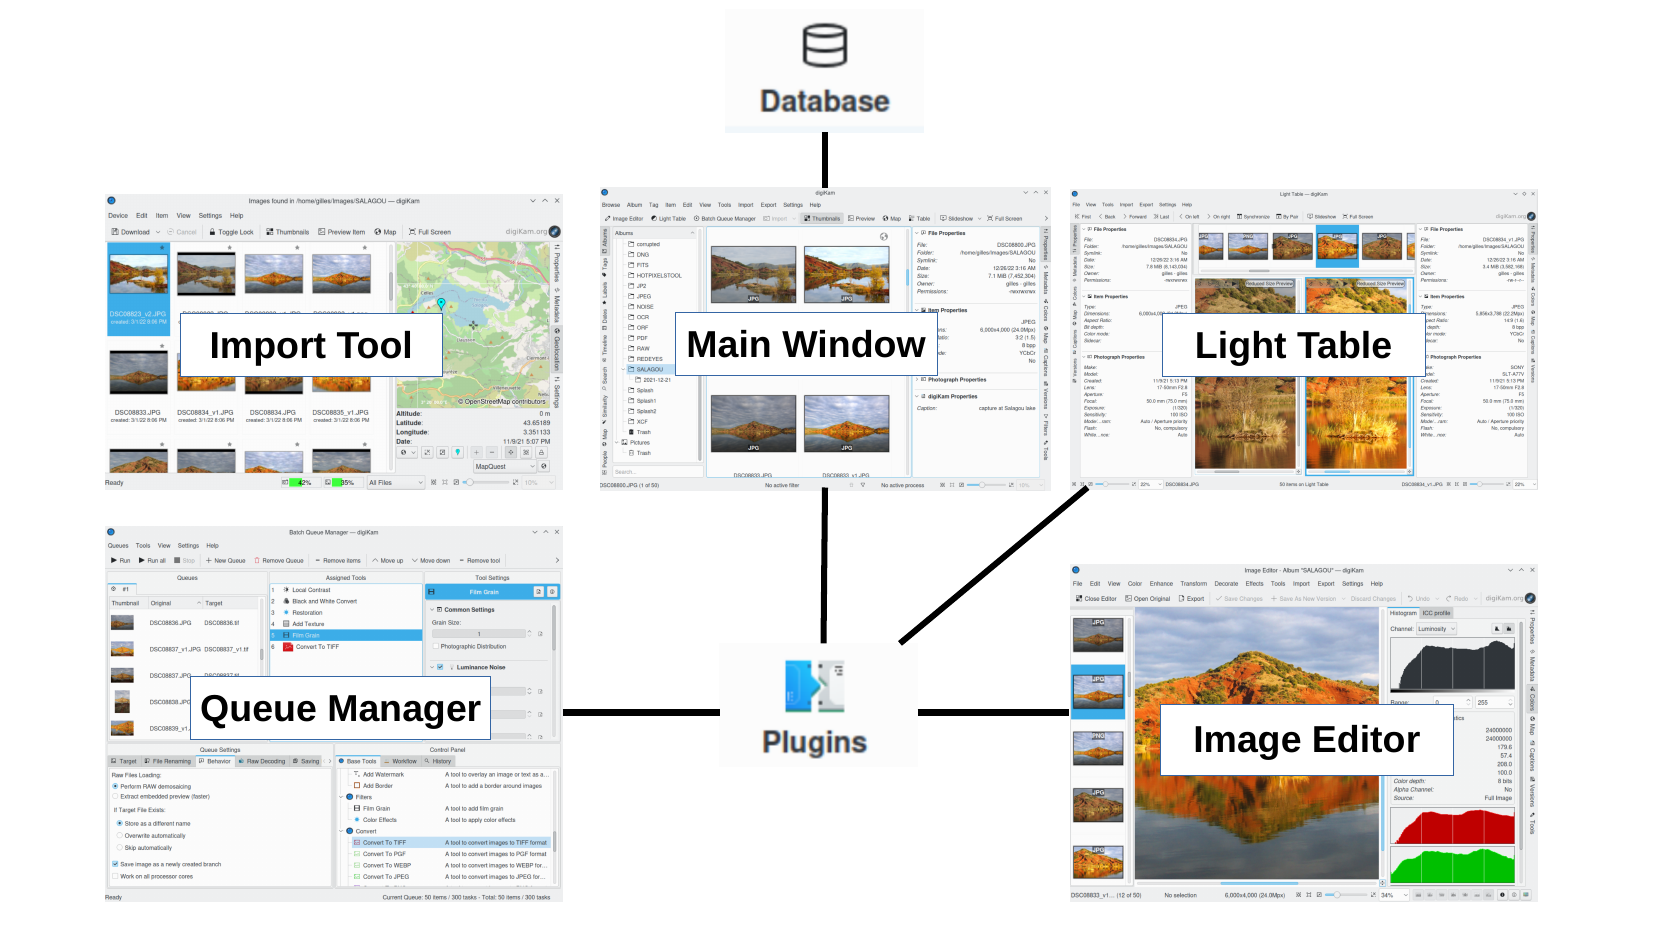

# Main Window
Main Window
Import Tool
Light Table
Queue Manager
Image Editor